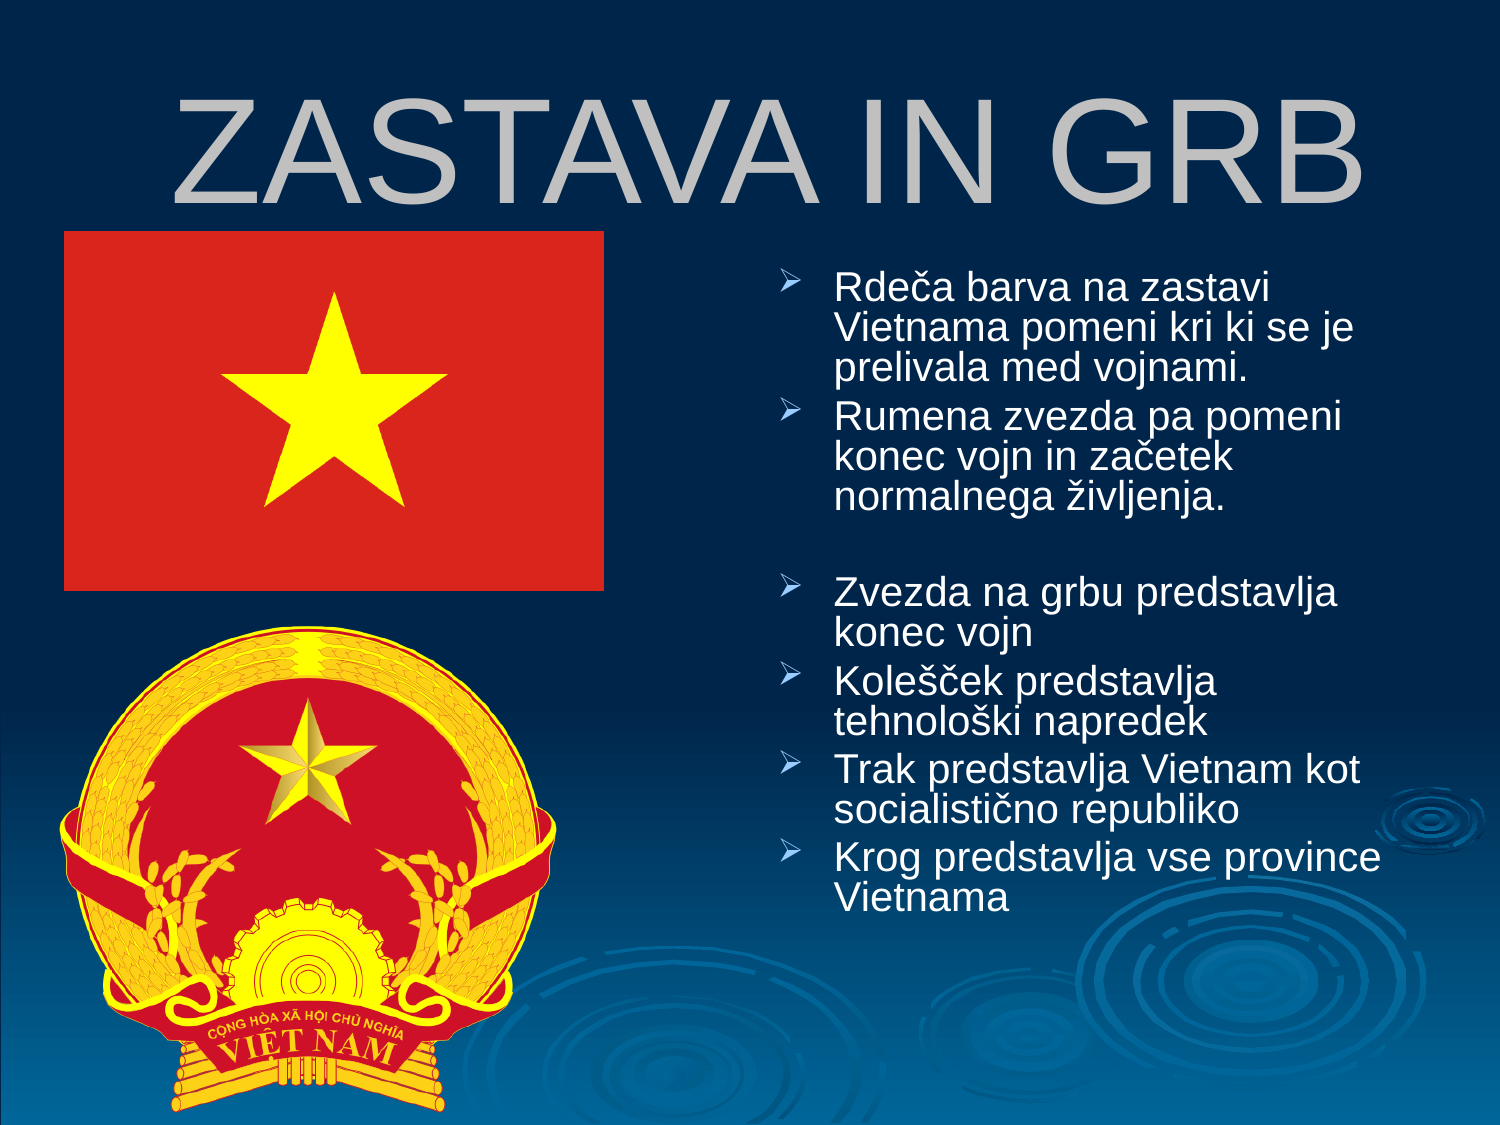

# ZASTAVA IN GRB
Rdeča barva na zastavi Vietnama pomeni kri ki se je prelivala med vojnami.
Rumena zvezda pa pomeni konec vojn in začetek normalnega življenja.
Zvezda na grbu predstavlja konec vojn
Kolešček predstavlja tehnološki napredek
Trak predstavlja Vietnam kot socialistično republiko
Krog predstavlja vse province Vietnama